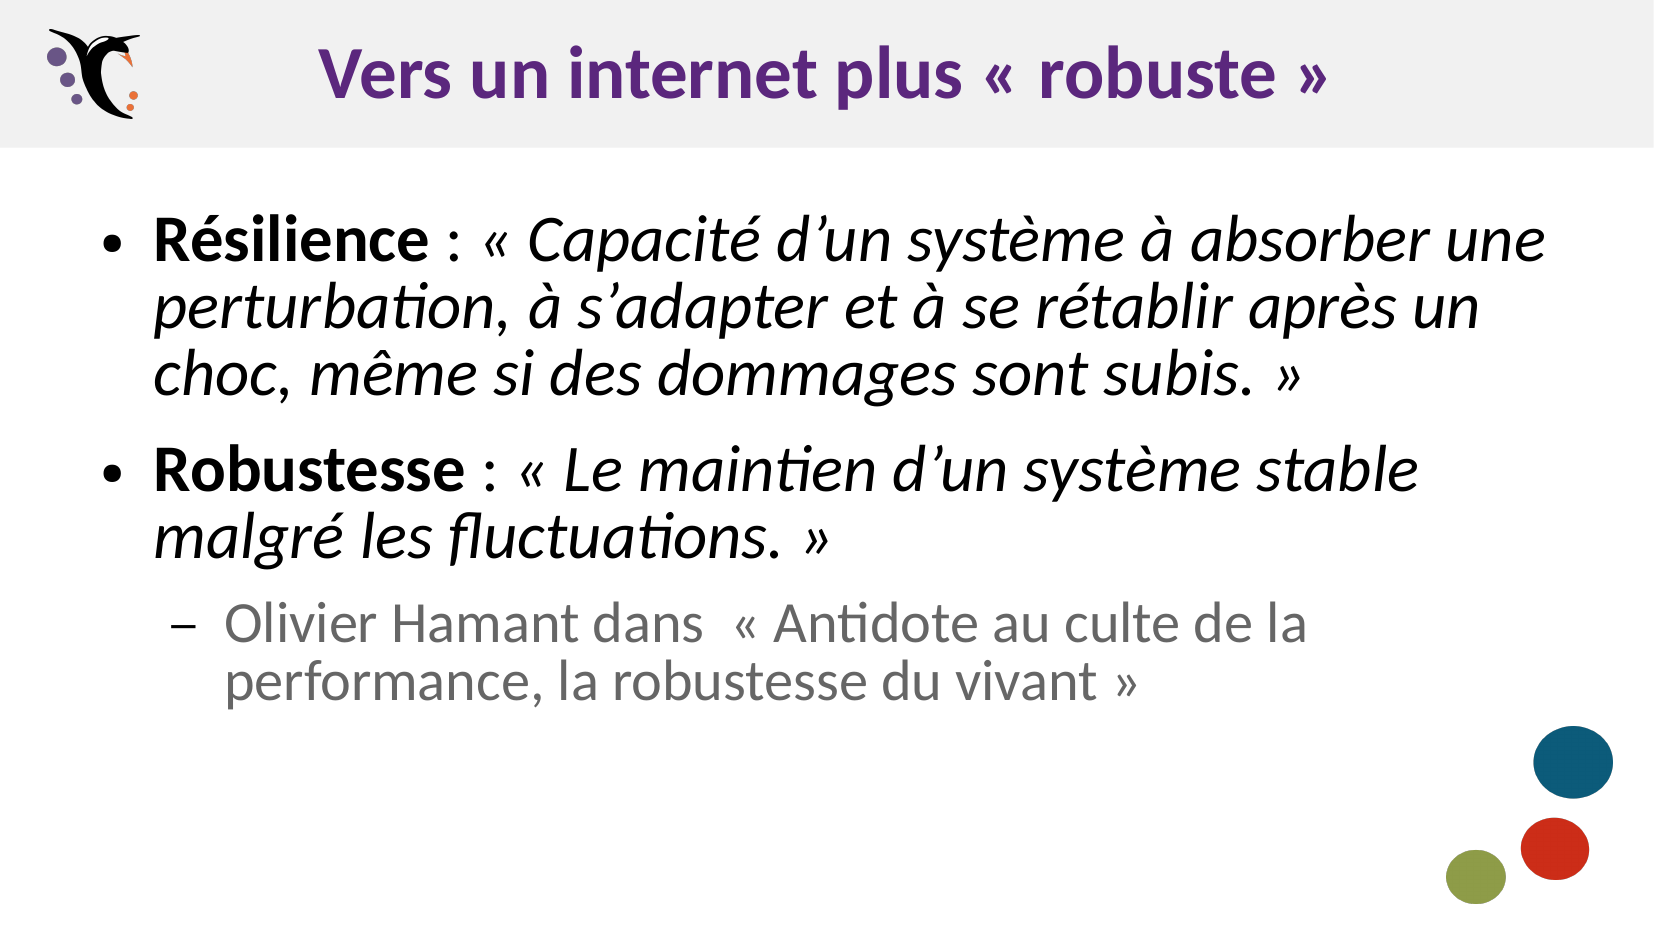

# Vers un internet plus « robuste »
Résilience : « Capacité d’un système à absorber une perturbation, à s’adapter et à se rétablir après un choc, même si des dommages sont subis. »
Robustesse : « Le maintien d’un système stable malgré les fluctuations. »
Olivier Hamant dans « Antidote au culte de la performance, la robustesse du vivant »